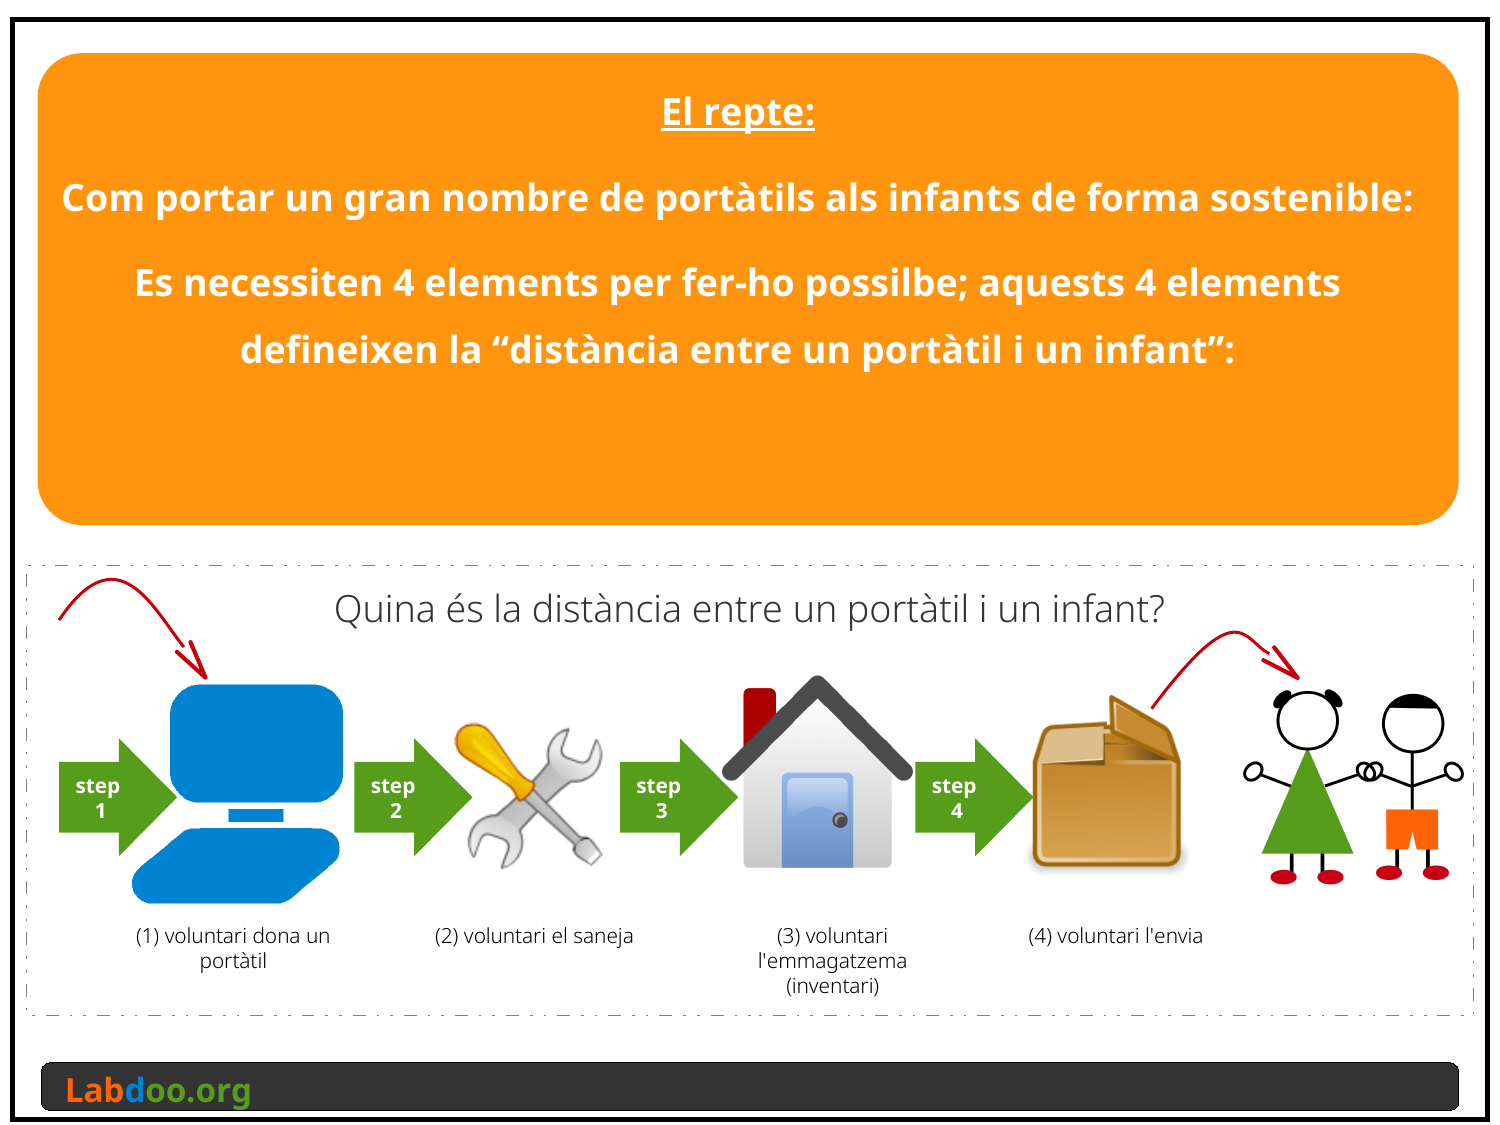

El repte:
Com portar un gran nombre de portàtils als infants de forma sostenible:
Es necessiten 4 elements per fer-ho possilbe; aquests 4 elements defineixen la “distància entre un portàtil i un infant”:
Quina és la distància entre un portàtil i un infant?
step
1
step
2
step
3
step
4
(1) voluntari dona un portàtil
(2) voluntari el saneja
(3) voluntari l'emmagatzema (inventari)
(4) voluntari l'envia